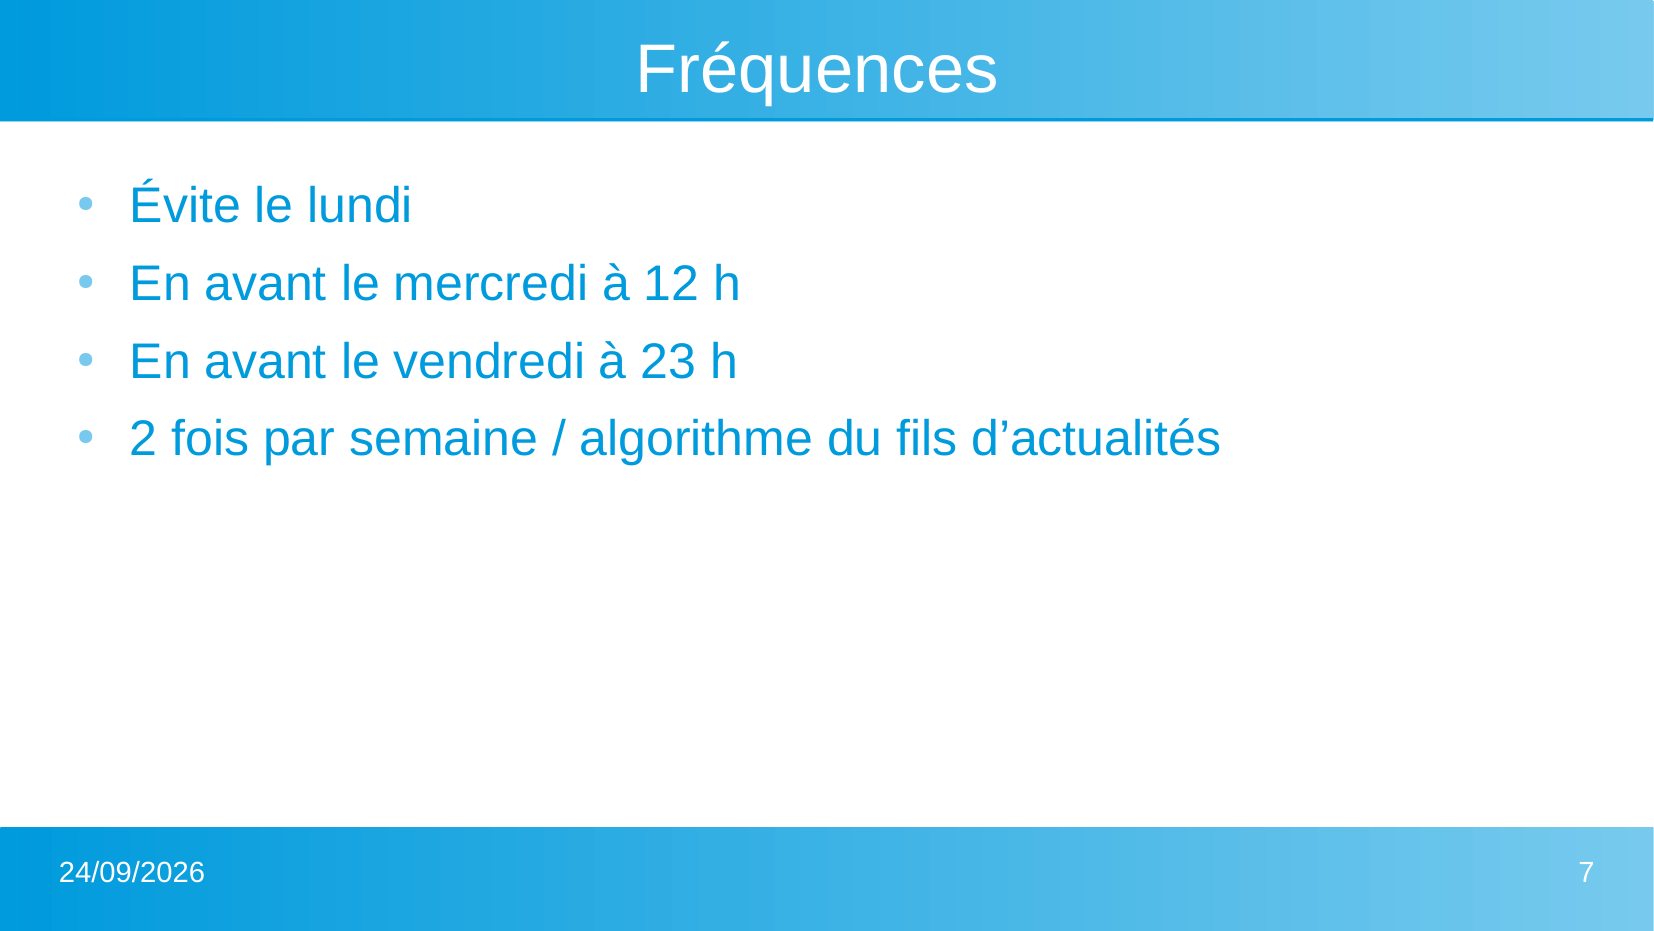

# Fréquences
Évite le lundi
En avant le mercredi à 12 h
En avant le vendredi à 23 h
2 fois par semaine / algorithme du fils d’actualités
7